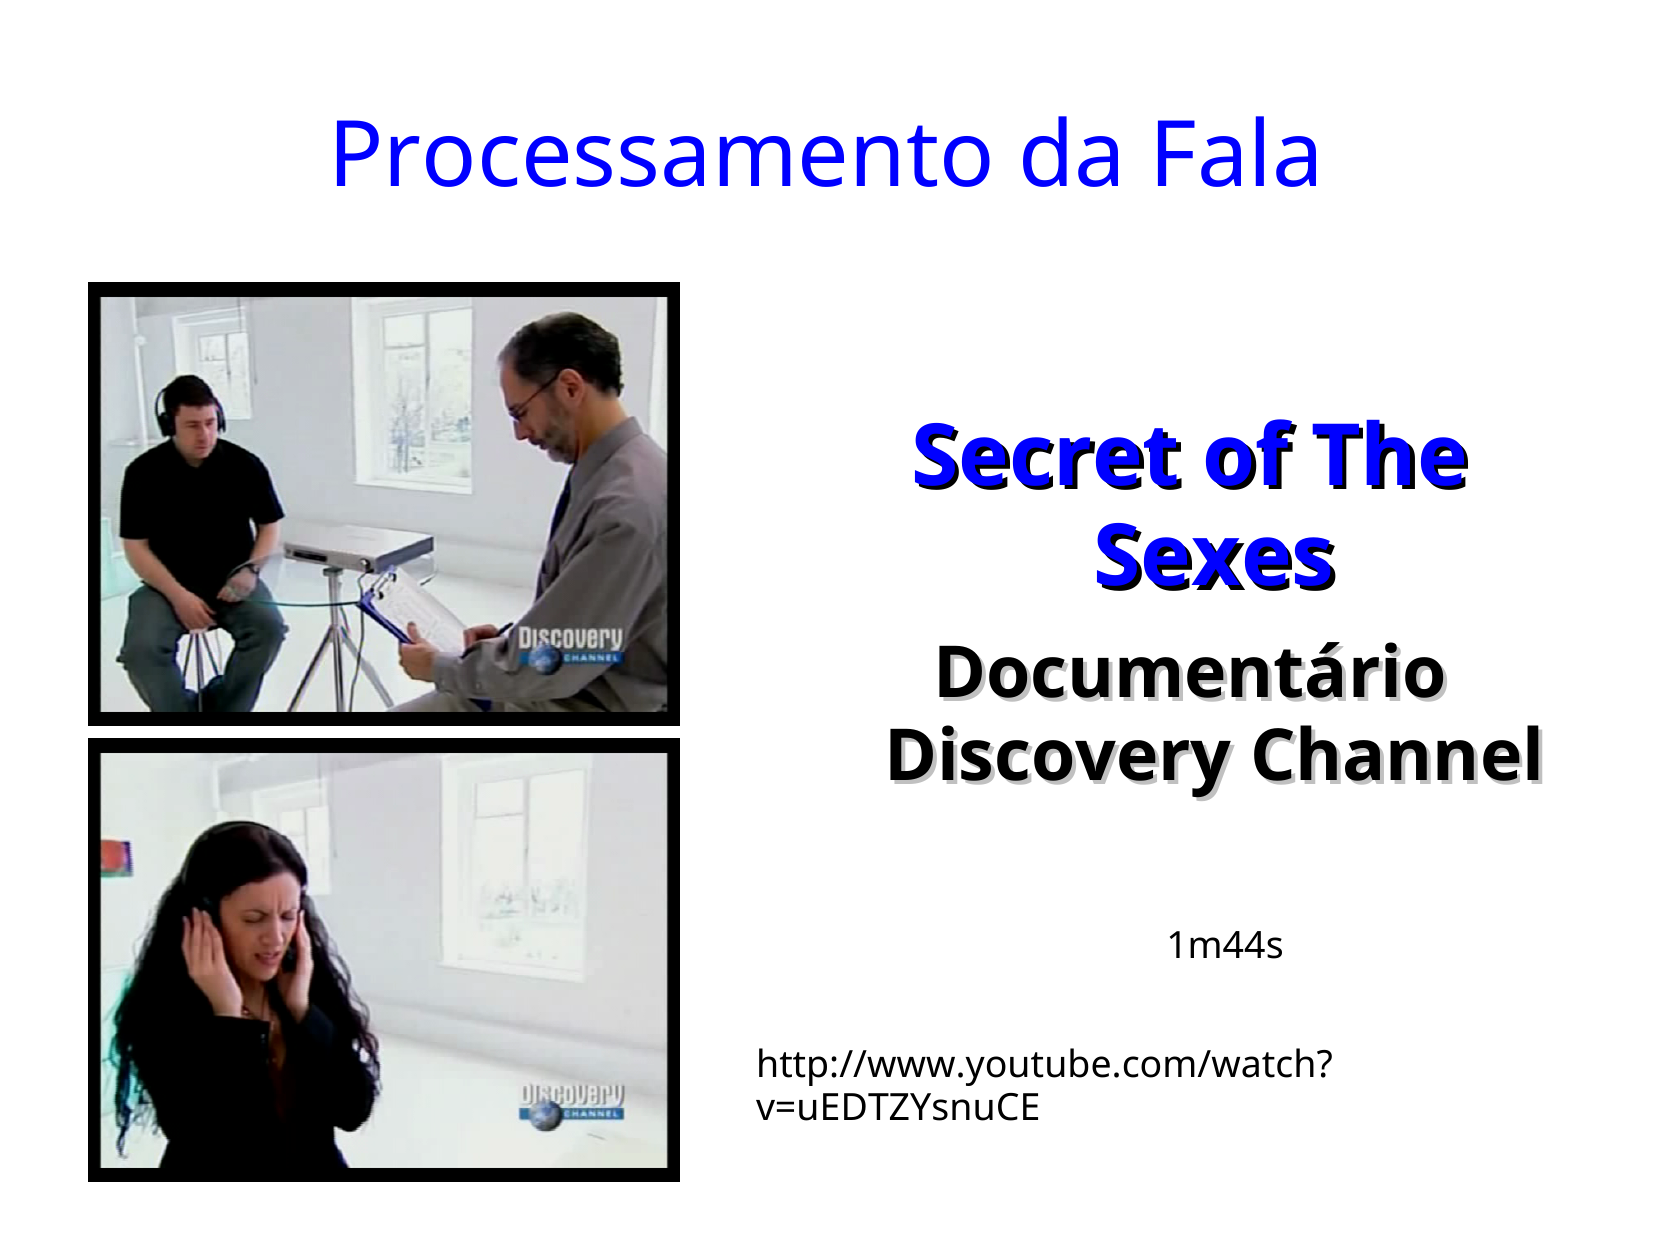

# Processamento da Fala
Secret of The Sexes
Documentário Discovery Channel
1m44s
http://www.youtube.com/watch?v=uEDTZYsnuCE